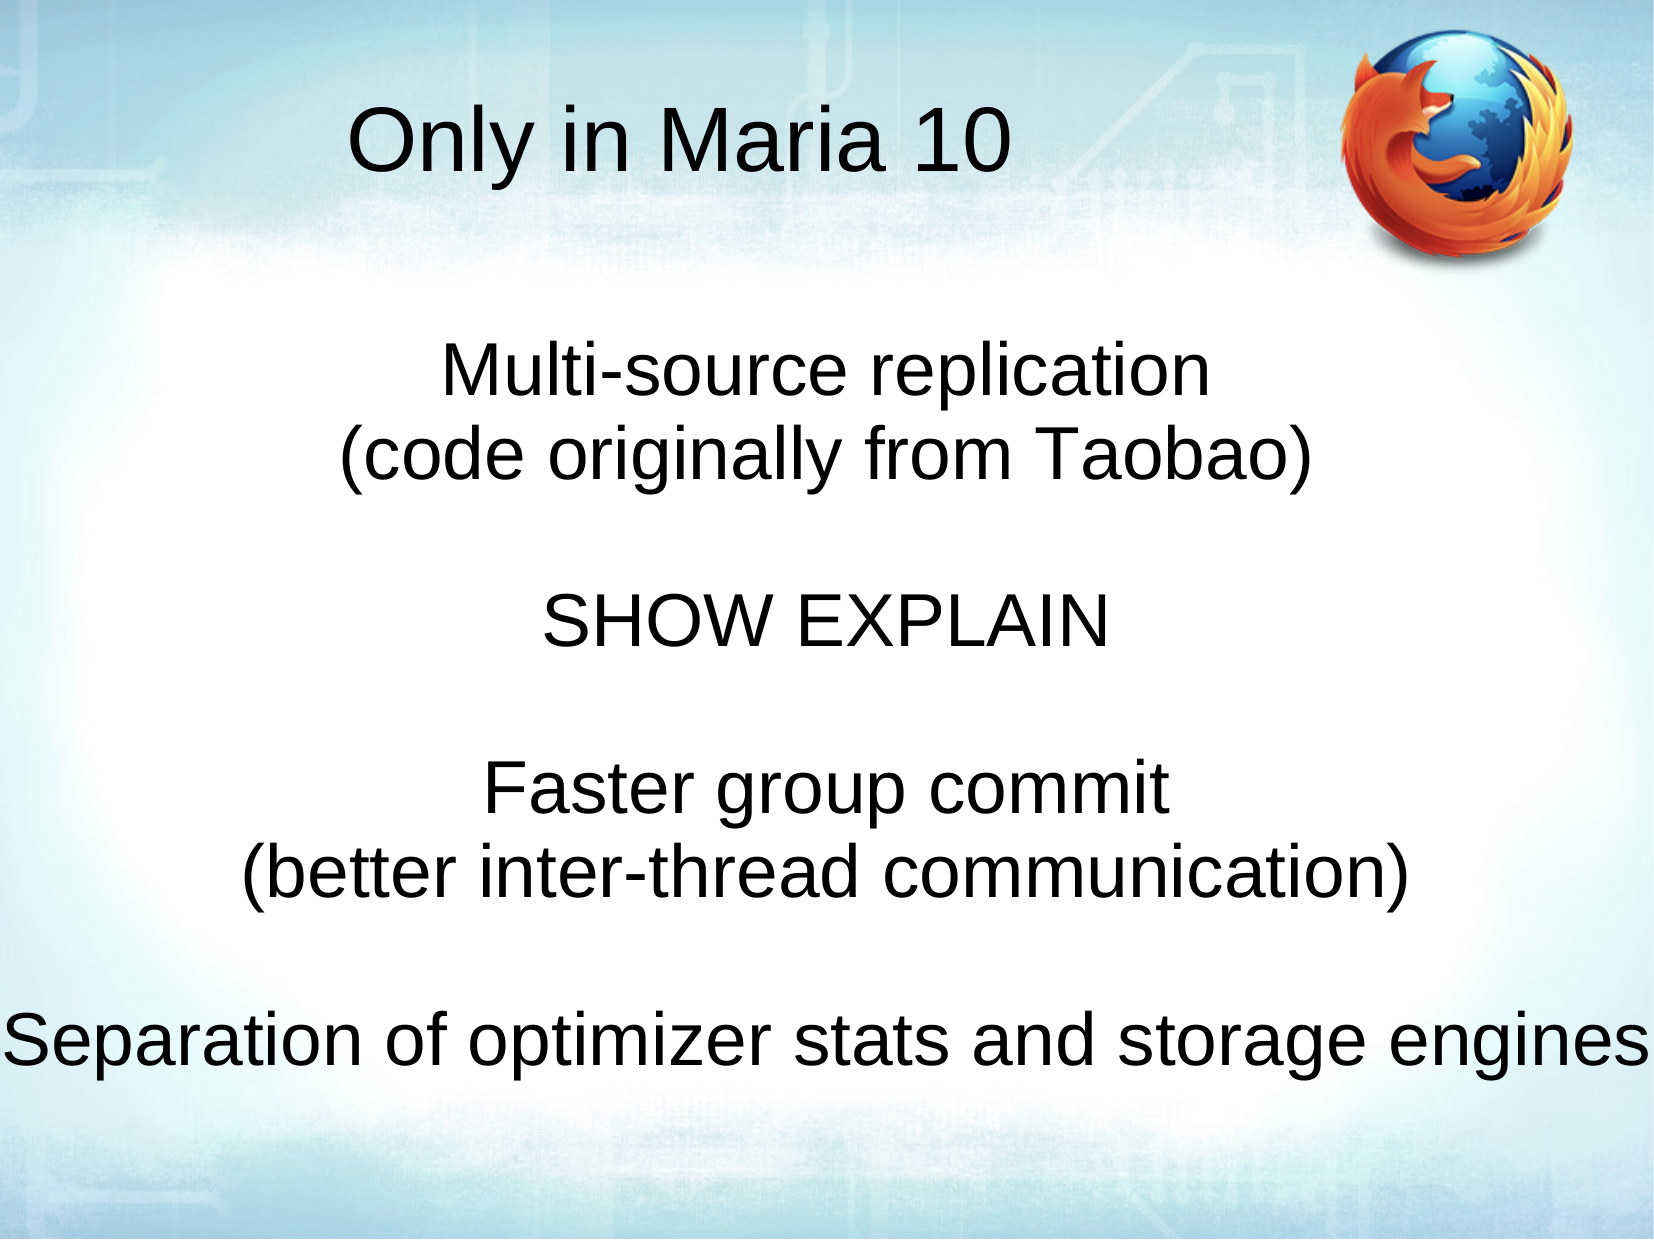

# Only in Maria 10
Multi-source replication
(code originally from Taobao)
SHOW EXPLAIN
Faster group commit
(better inter-thread communication)
Separation of optimizer stats and storage engines